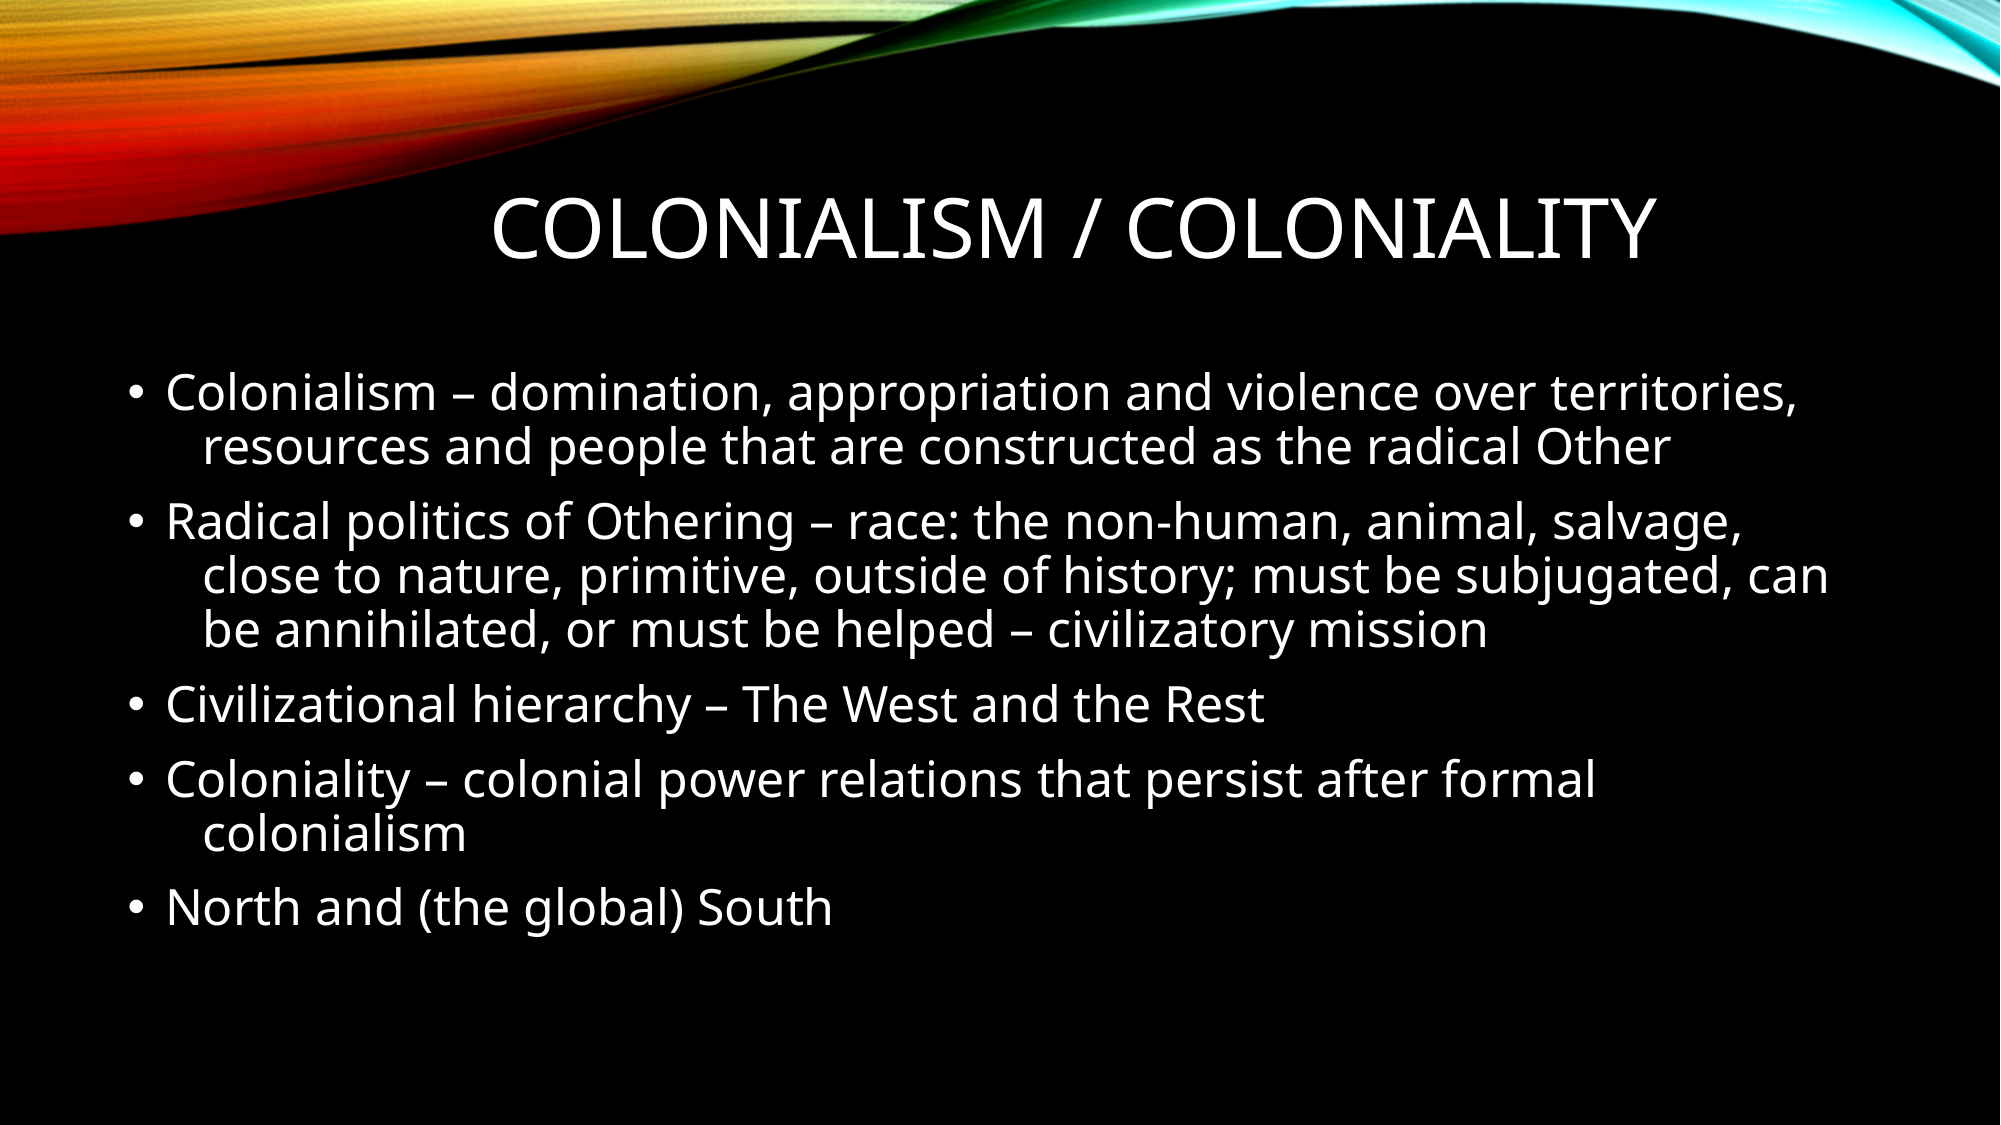

# Colonialism / Coloniality
Colonialism – domination, appropriation and violence over territories, resources and people that are constructed as the radical Other
Radical politics of Othering – race: the non-human, animal, salvage, close to nature, primitive, outside of history; must be subjugated, can be annihilated, or must be helped – civilizatory mission
Civilizational hierarchy – The West and the Rest
Coloniality – colonial power relations that persist after formal colonialism
North and (the global) South